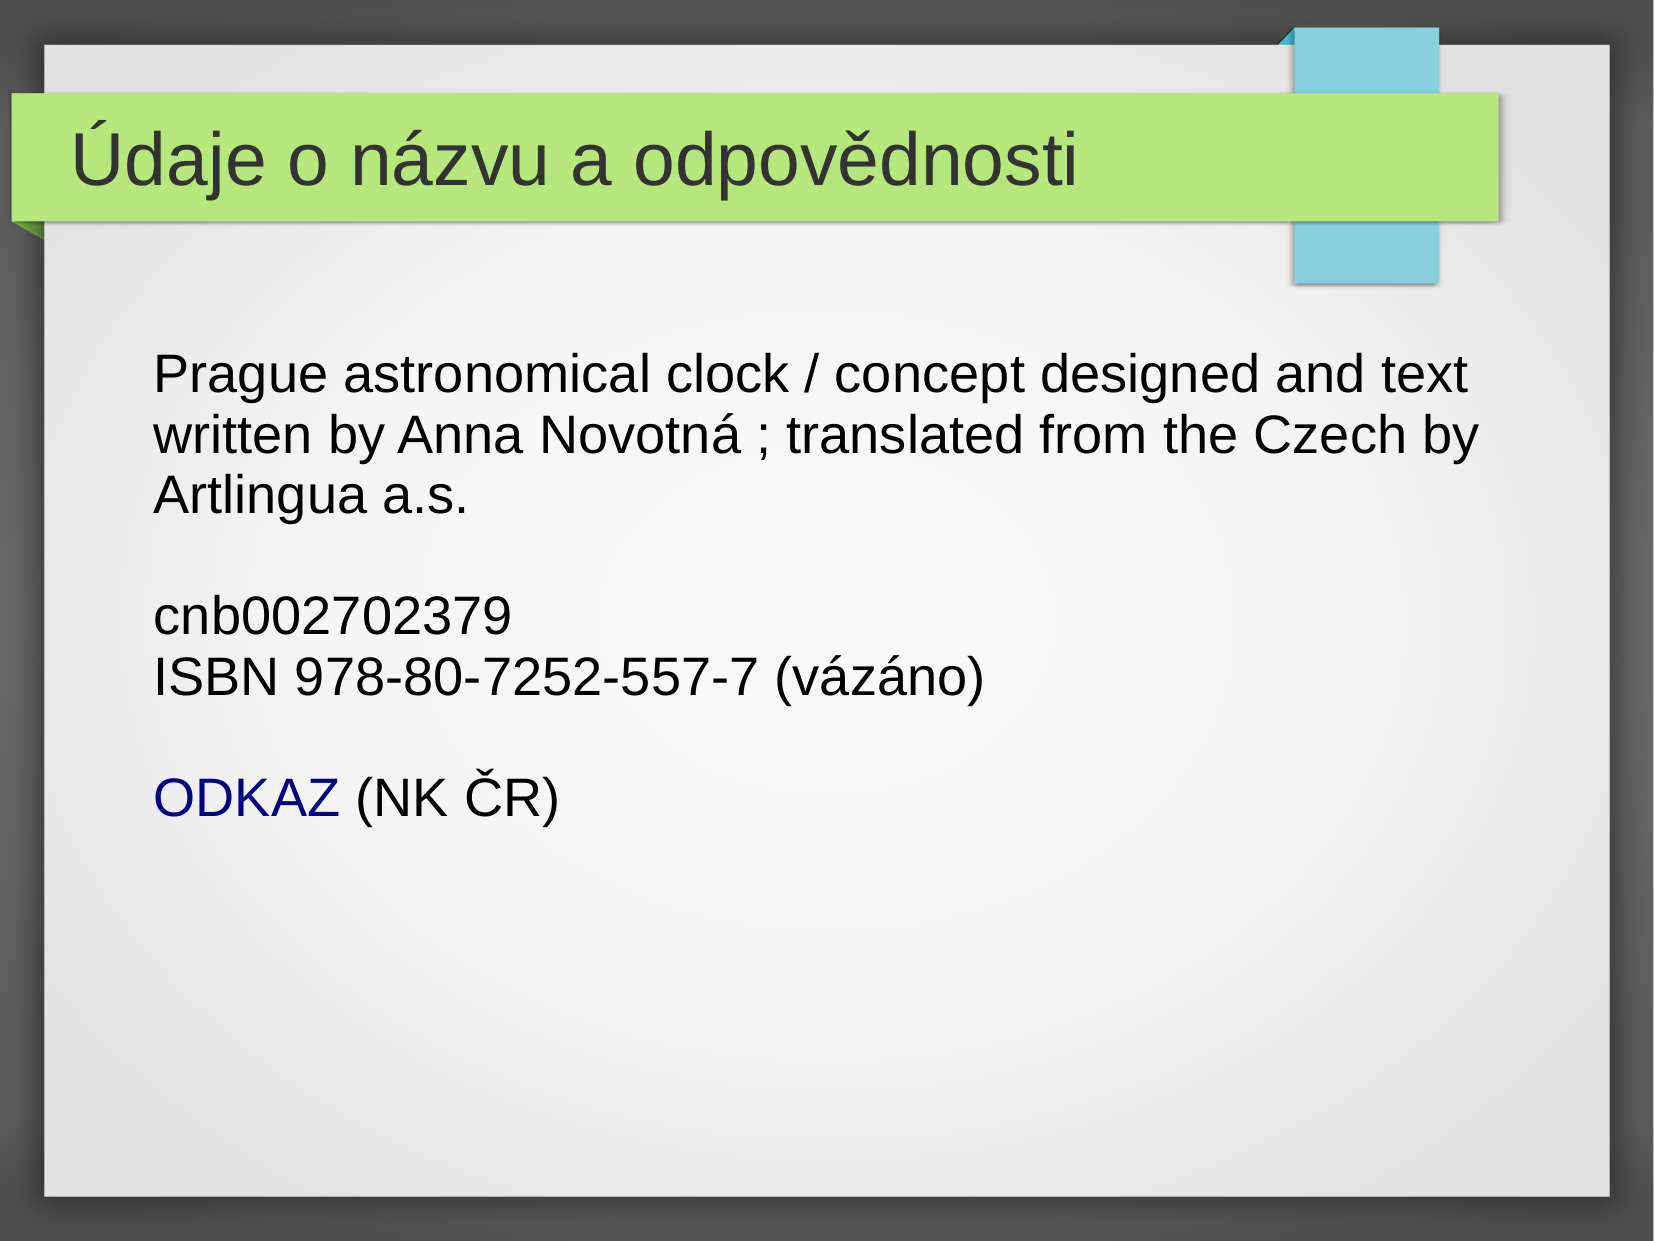

# Údaje o názvu a odpovědnosti
Prague astronomical clock / concept designed and text written by Anna Novotná ; translated from the Czech by Artlingua a.s.
cnb002702379
ISBN 978-80-7252-557-7 (vázáno)
ODKAZ (NK ČR)